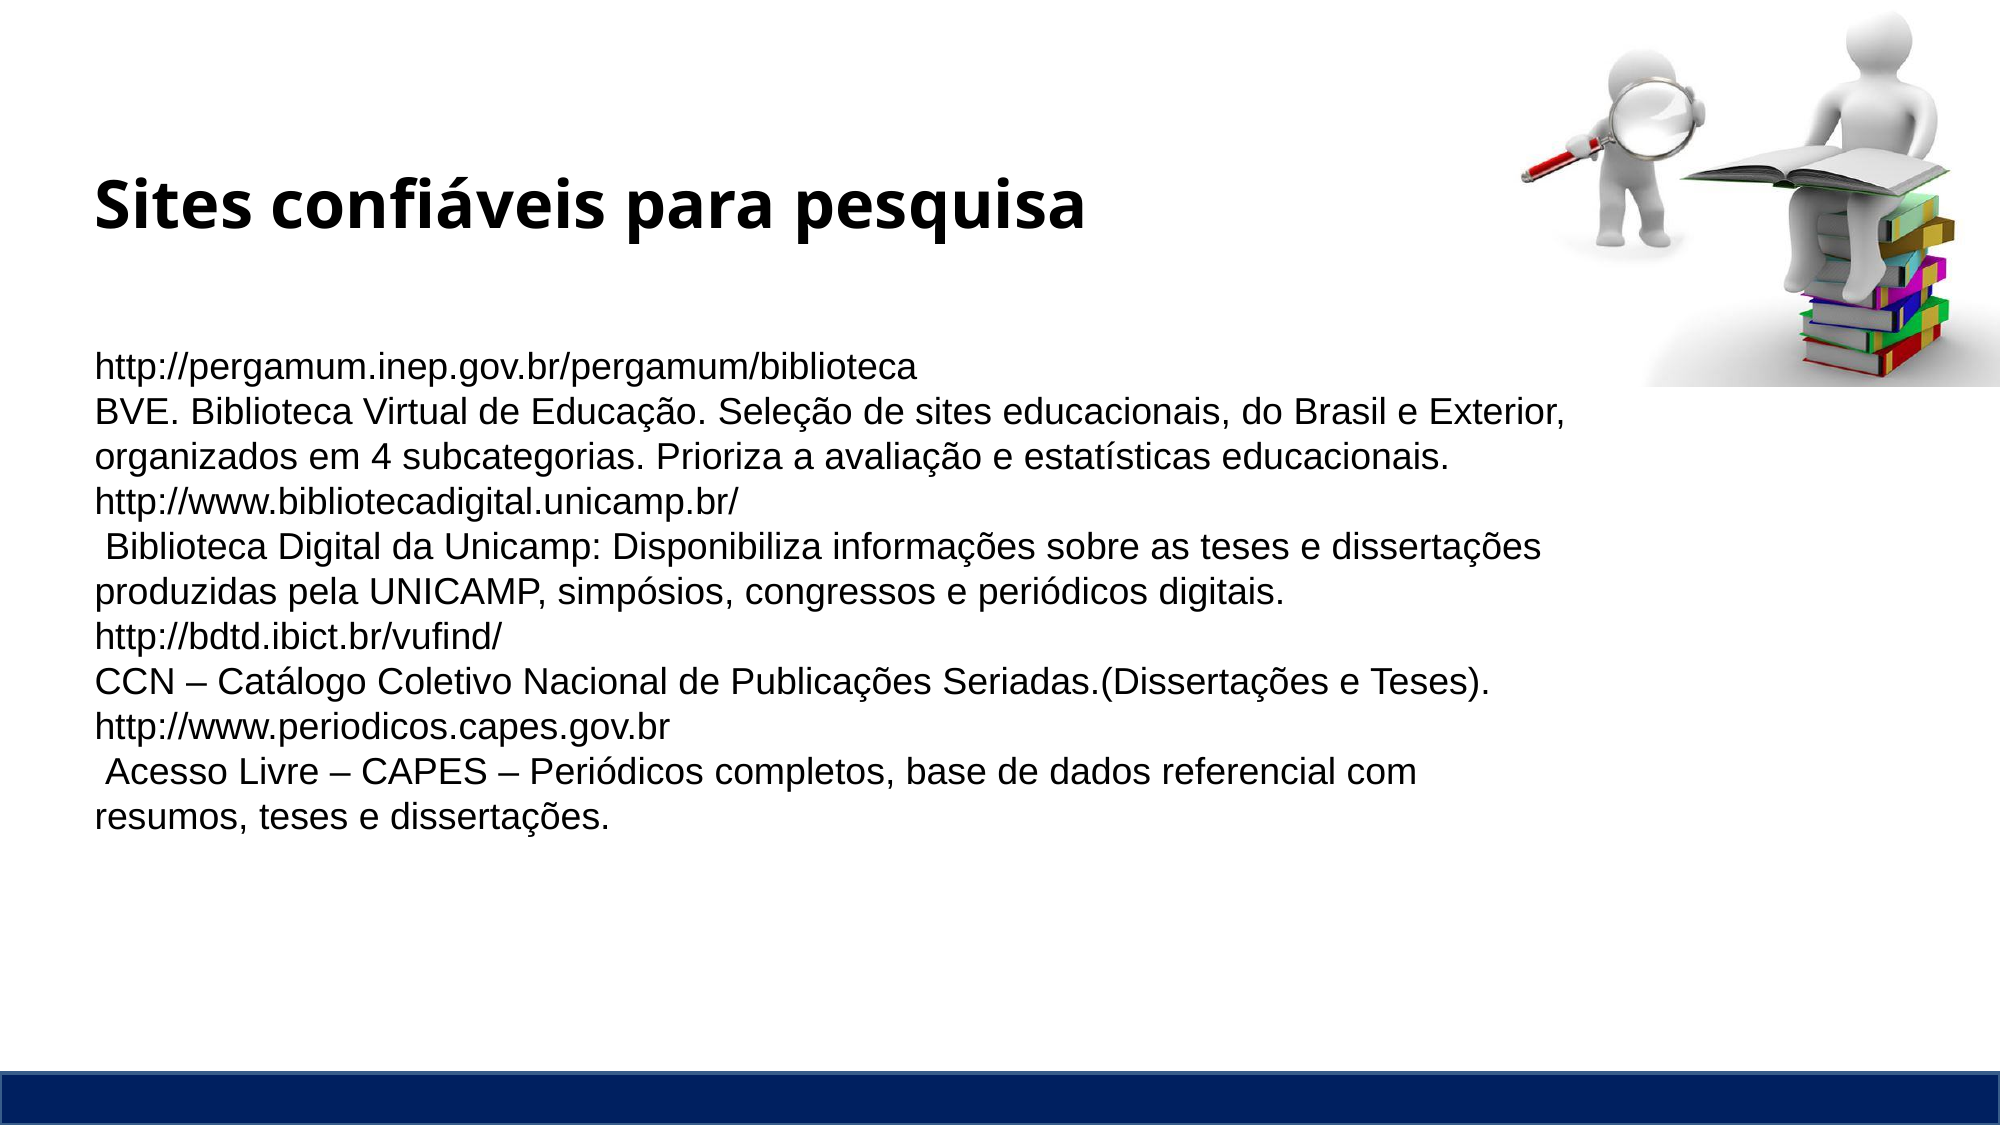

Sites confiáveis para pesquisa
http://pergamum.inep.gov.br/pergamum/biblioteca
BVE. Biblioteca Virtual de Educação. Seleção de sites educacionais, do Brasil e Exterior, organizados em 4 subcategorias. Prioriza a avaliação e estatísticas educacionais.
http://www.bibliotecadigital.unicamp.br/
 Biblioteca Digital da Unicamp: Disponibiliza informações sobre as teses e dissertações produzidas pela UNICAMP, simpósios, congressos e periódicos digitais.
http://bdtd.ibict.br/vufind/
CCN – Catálogo Coletivo Nacional de Publicações Seriadas.(Dissertações e Teses).
http://www.periodicos.capes.gov.br
 Acesso Livre – CAPES – Periódicos completos, base de dados referencial com resumos, teses e dissertações.